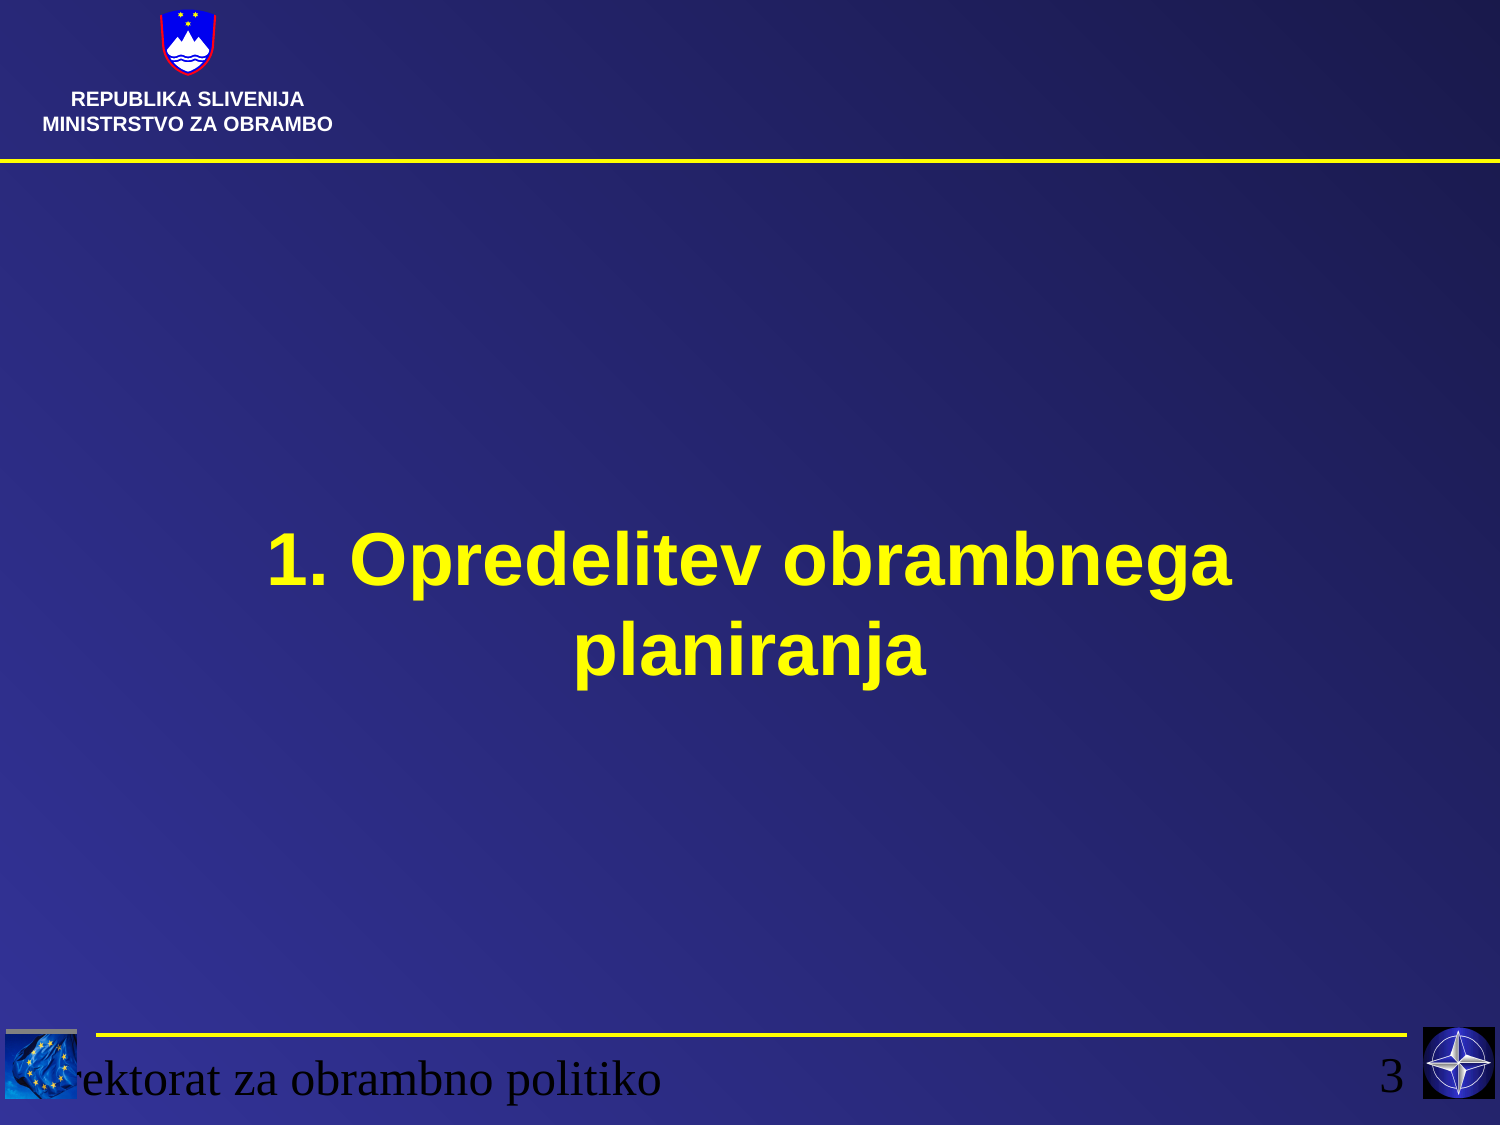

# 1. Opredelitev obrambnega planiranja
3
Direktorat za obrambno politiko